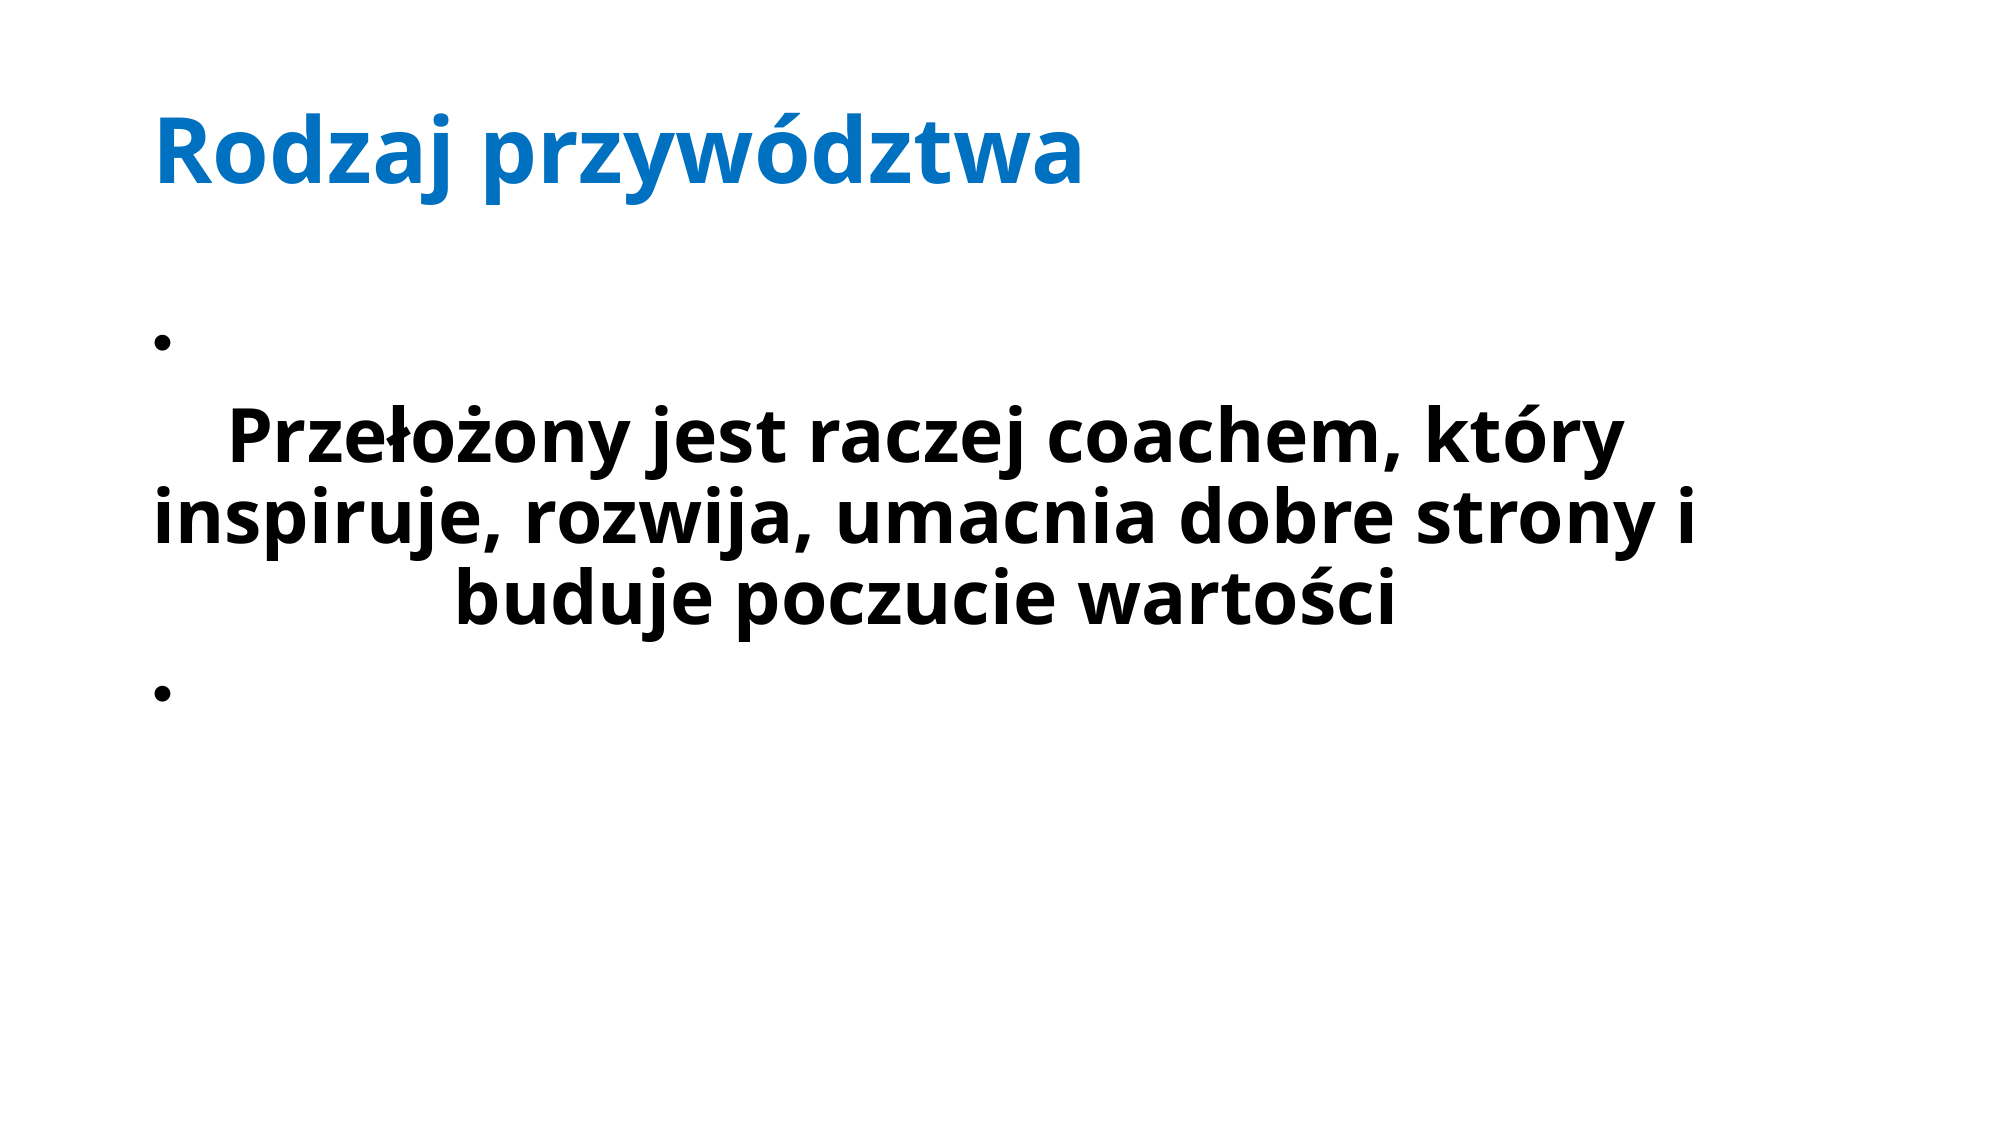

# Rodzaj przywództwa
Przełożony jest raczej coachem, który inspiruje, rozwija, umacnia dobre strony i buduje poczucie wartości